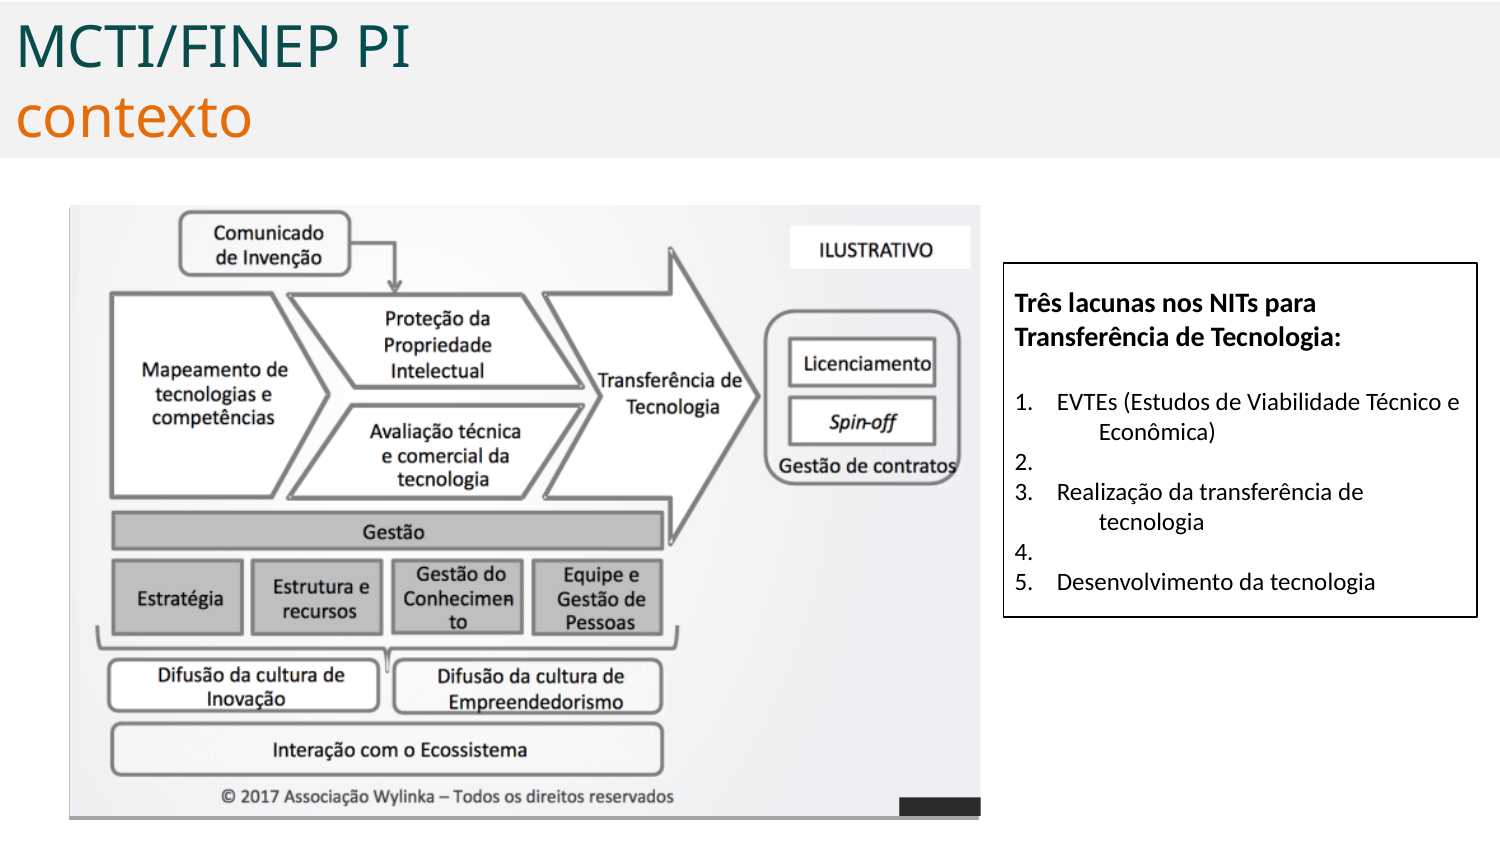

MCTI/FINEP PI
contexto
Três lacunas nos NITs para Transferência de Tecnologia:
EVTEs (Estudos de Viabilidade Técnico e Econômica)
Realização da transferência de tecnologia
Desenvolvimento da tecnologia